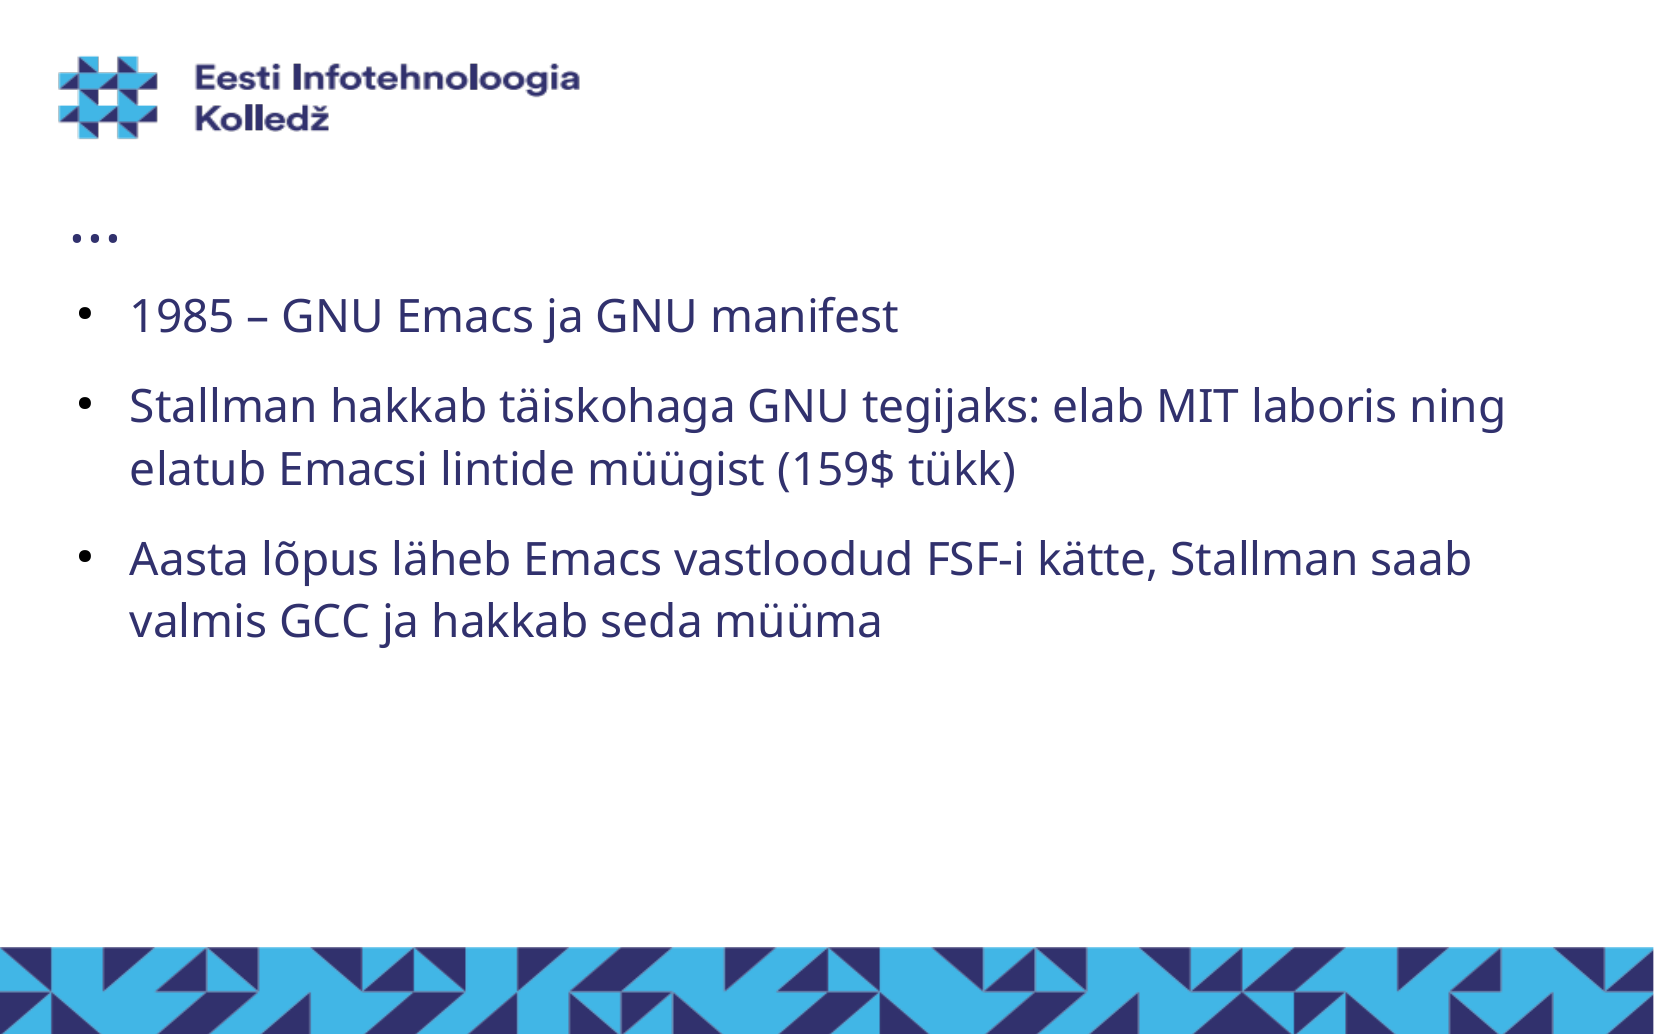

# ...
1985 – GNU Emacs ja GNU manifest
Stallman hakkab täiskohaga GNU tegijaks: elab MIT laboris ning elatub Emacsi lintide müügist (159$ tükk)
Aasta lõpus läheb Emacs vastloodud FSF-i kätte, Stallman saab valmis GCC ja hakkab seda müüma